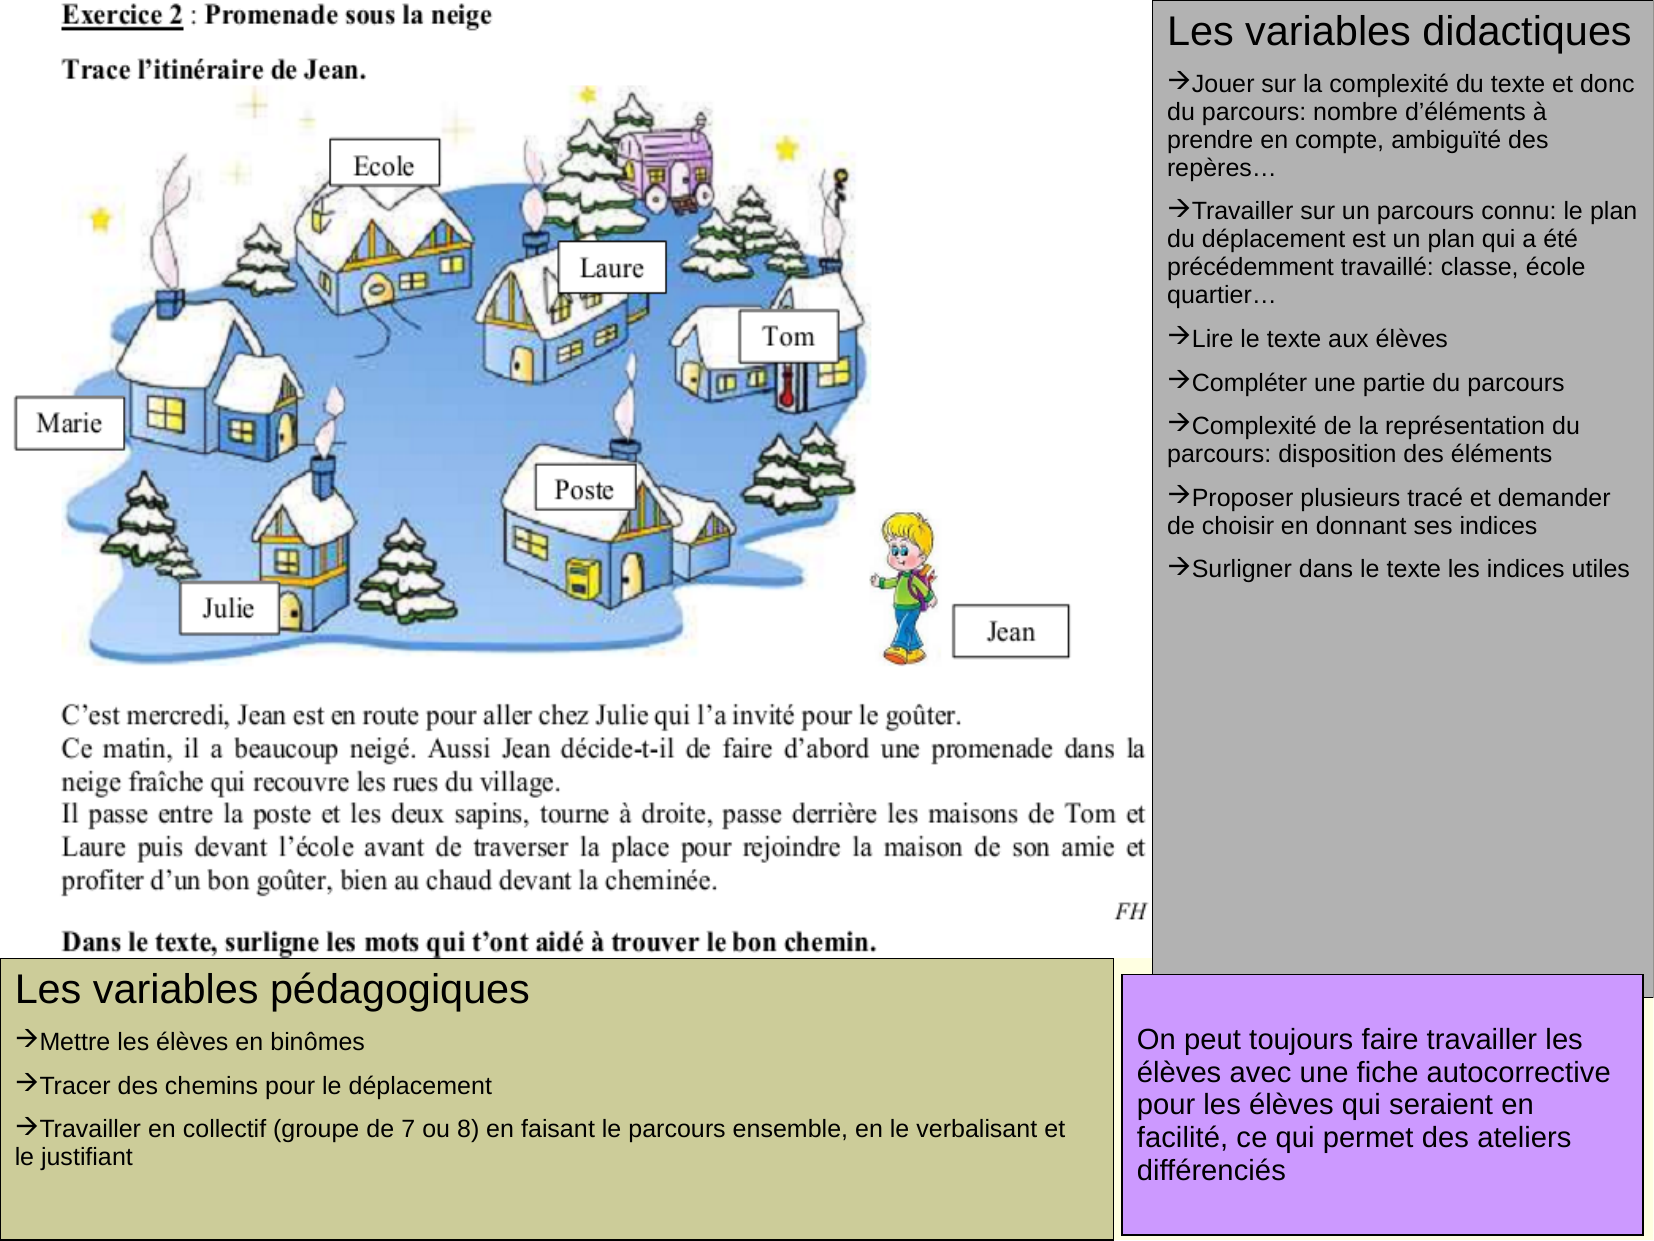

Les variables didactiques
Jouer sur la complexité du texte et donc du parcours: nombre d’éléments à prendre en compte, ambiguïté des repères…
Travailler sur un parcours connu: le plan du déplacement est un plan qui a été précédemment travaillé: classe, école quartier…
Lire le texte aux élèves
Compléter une partie du parcours
Complexité de la représentation du parcours: disposition des éléments
Proposer plusieurs tracé et demander de choisir en donnant ses indices
Surligner dans le texte les indices utiles
Les variables pédagogiques
Mettre les élèves en binômes
Tracer des chemins pour le déplacement
Travailler en collectif (groupe de 7 ou 8) en faisant le parcours ensemble, en le verbalisant et le justifiant
On peut toujours faire travailler les élèves avec une fiche autocorrective pour les élèves qui seraient en facilité, ce qui permet des ateliers différenciés